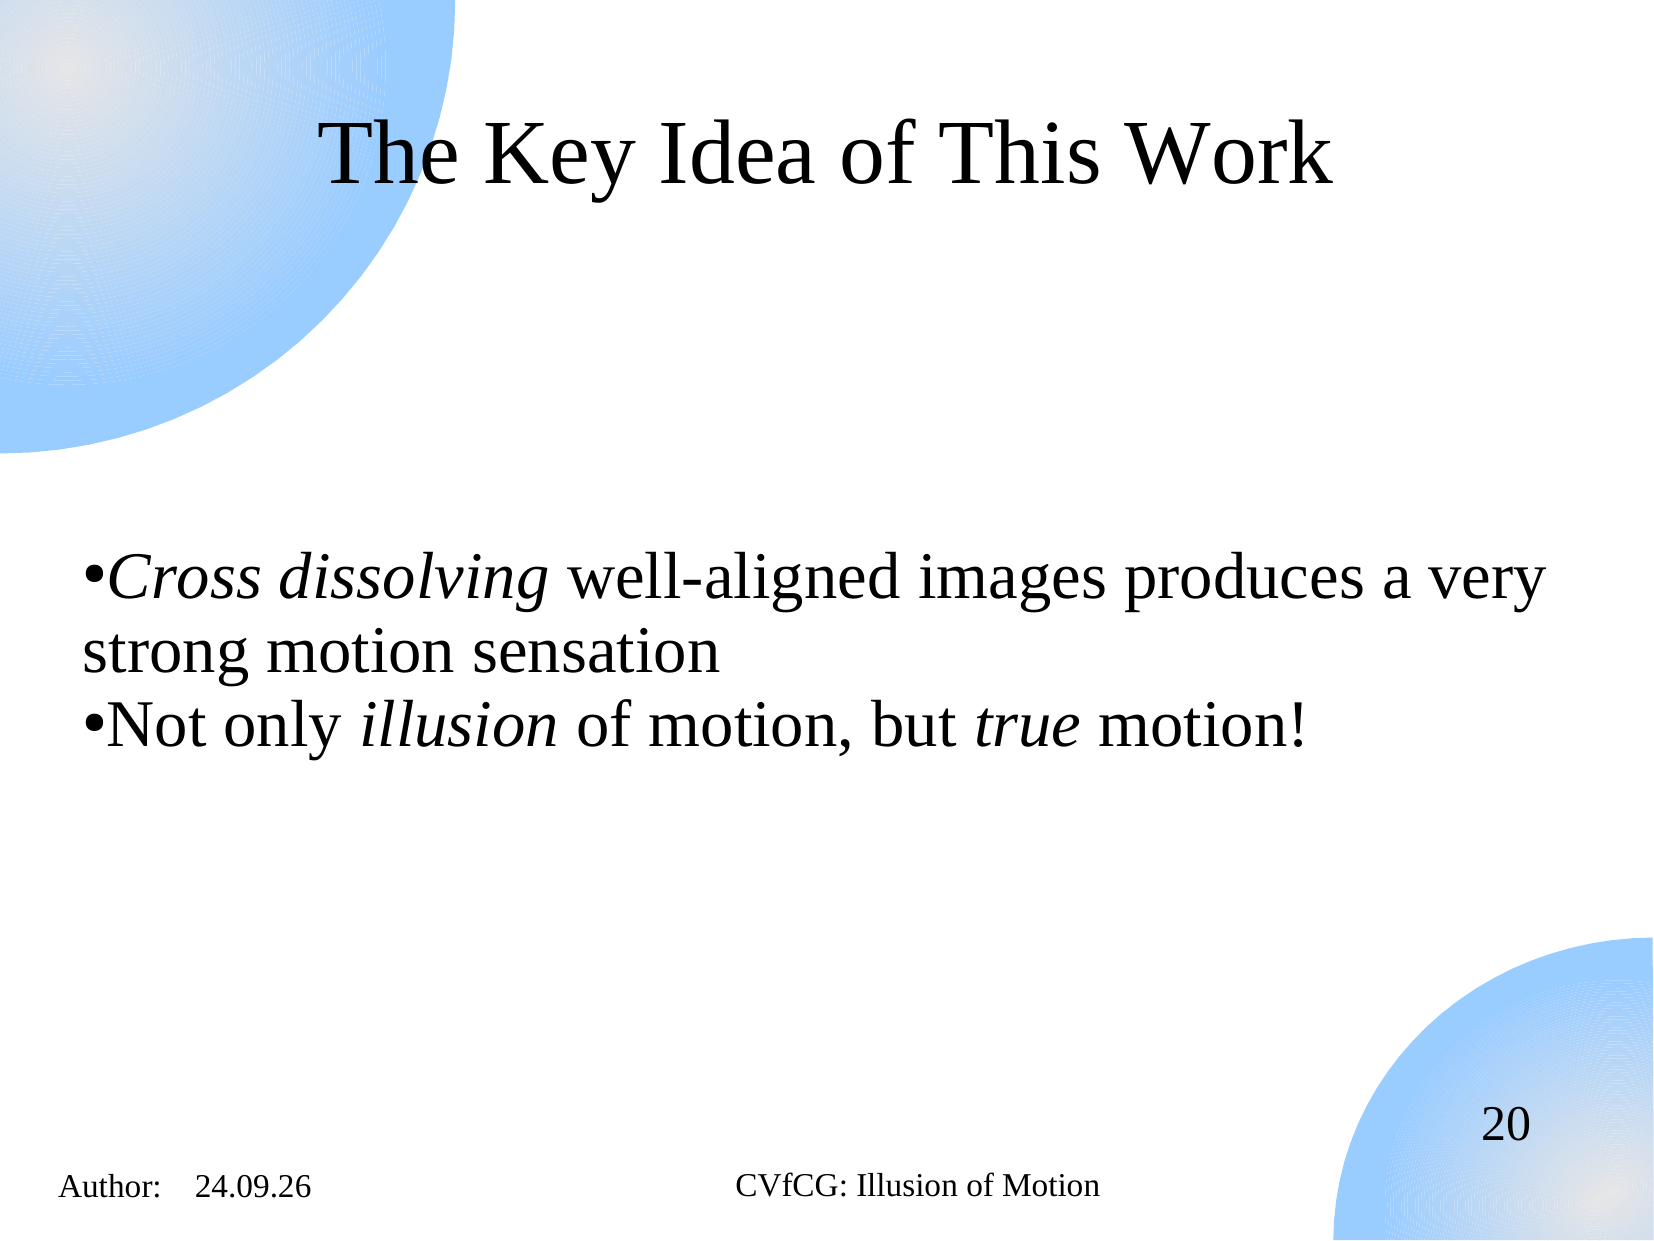

# The Key Idea of This Work
Cross dissolving well-aligned images produces a very strong motion sensation
Not only illusion of motion, but true motion!
CVfCG: Illusion of Motion